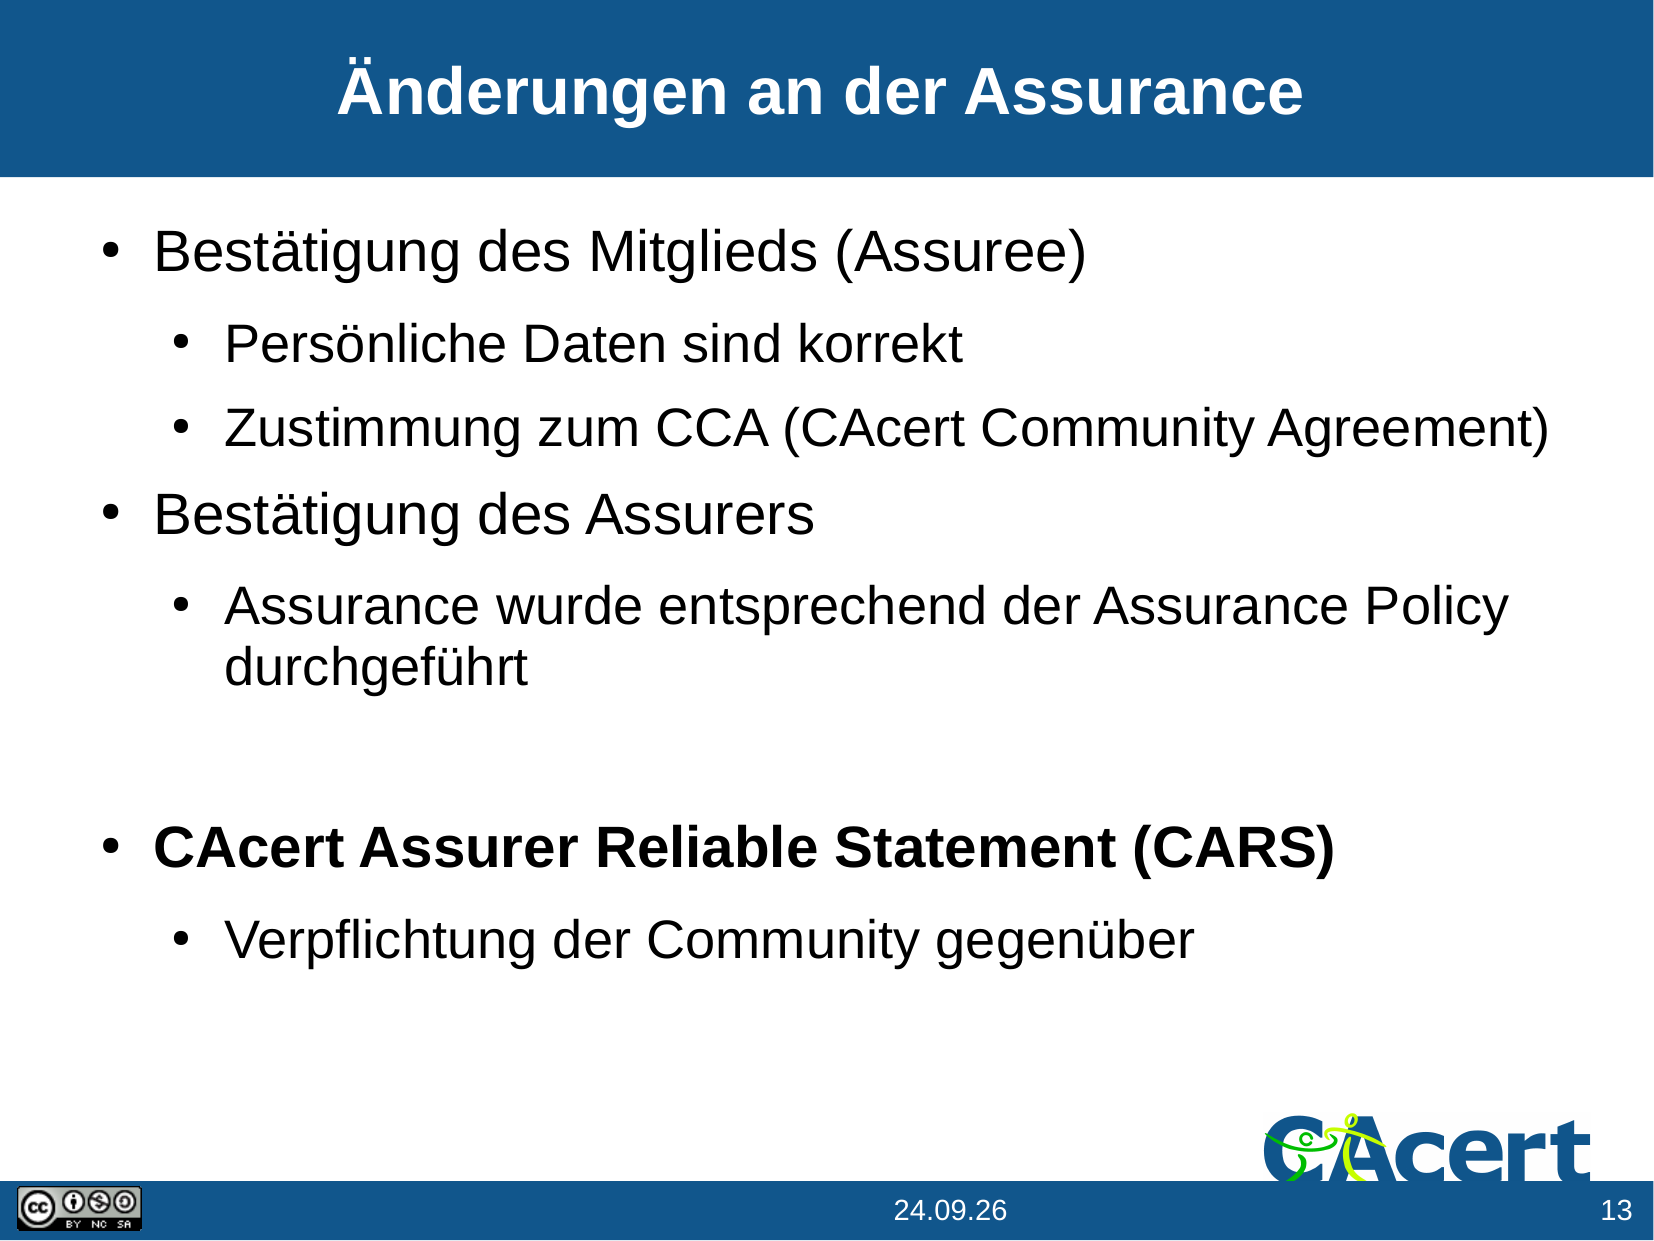

# Änderungen an der Assurance
Bestätigung des Mitglieds (Assuree)
Persönliche Daten sind korrekt
Zustimmung zum CCA (CAcert Community Agreement)
Bestätigung des Assurers
Assurance wurde entsprechend der Assurance Policy durchgeführt
CAcert Assurer Reliable Statement (CARS)
Verpflichtung der Community gegenüber